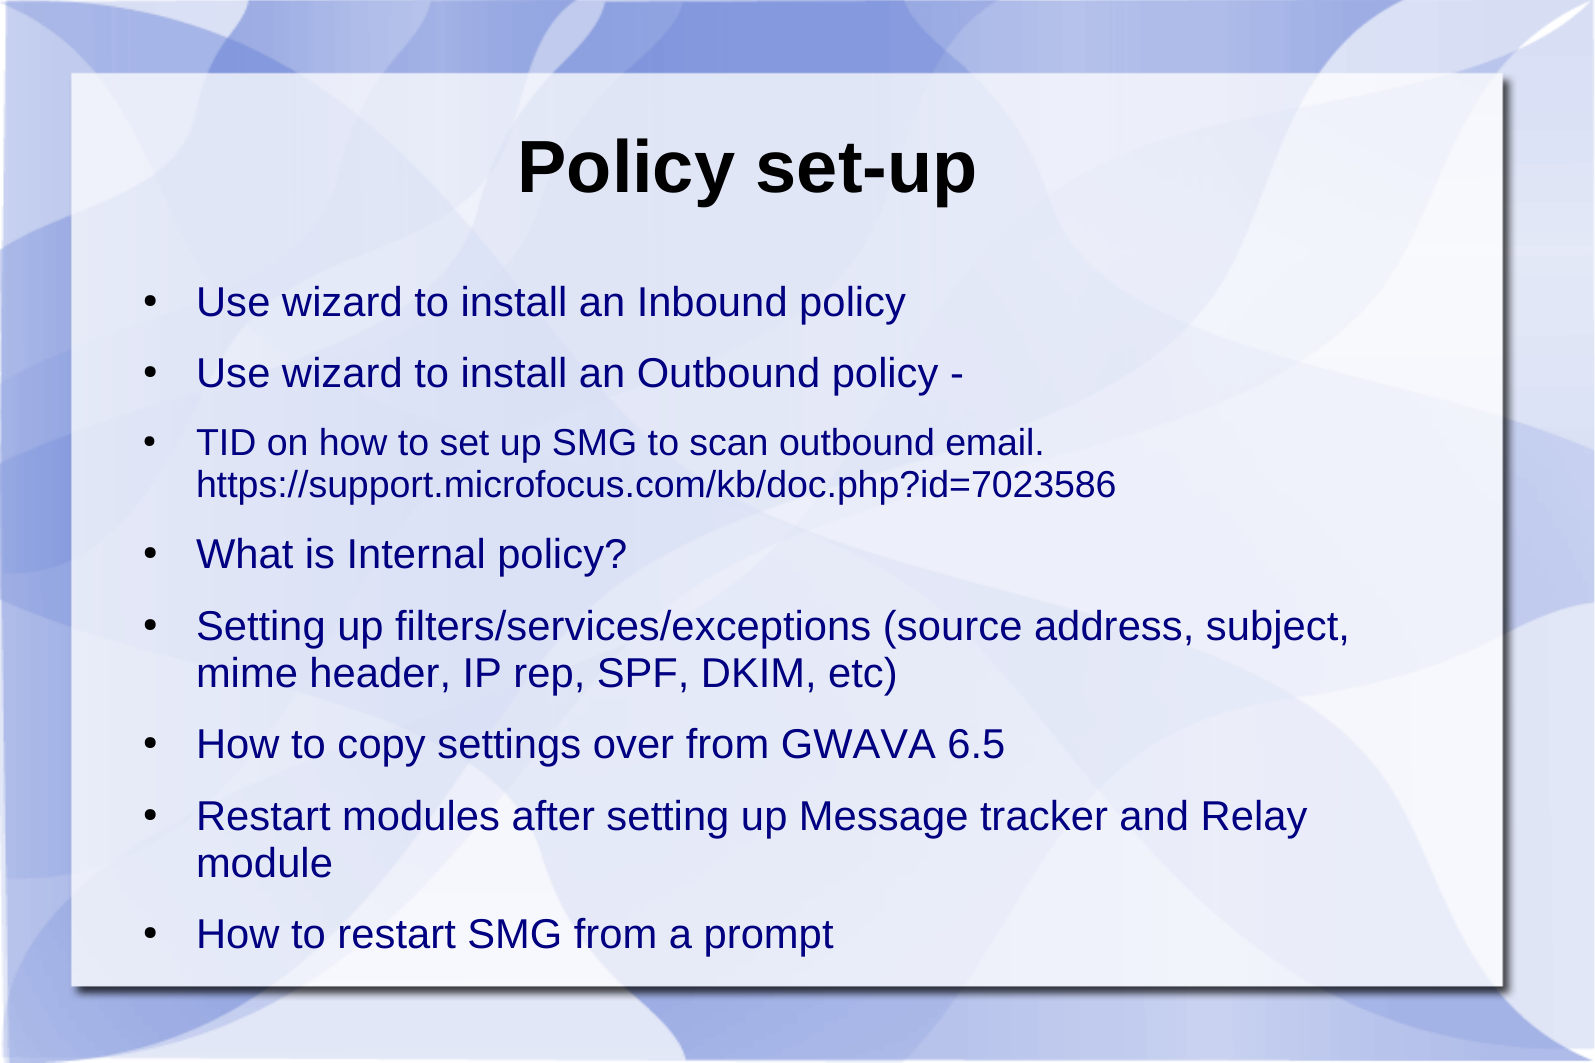

# Policy set-up
Use wizard to install an Inbound policy
Use wizard to install an Outbound policy -
TID on how to set up SMG to scan outbound email. https://support.microfocus.com/kb/doc.php?id=7023586
What is Internal policy?
Setting up filters/services/exceptions (source address, subject, mime header, IP rep, SPF, DKIM, etc)
How to copy settings over from GWAVA 6.5
Restart modules after setting up Message tracker and Relay module
How to restart SMG from a prompt